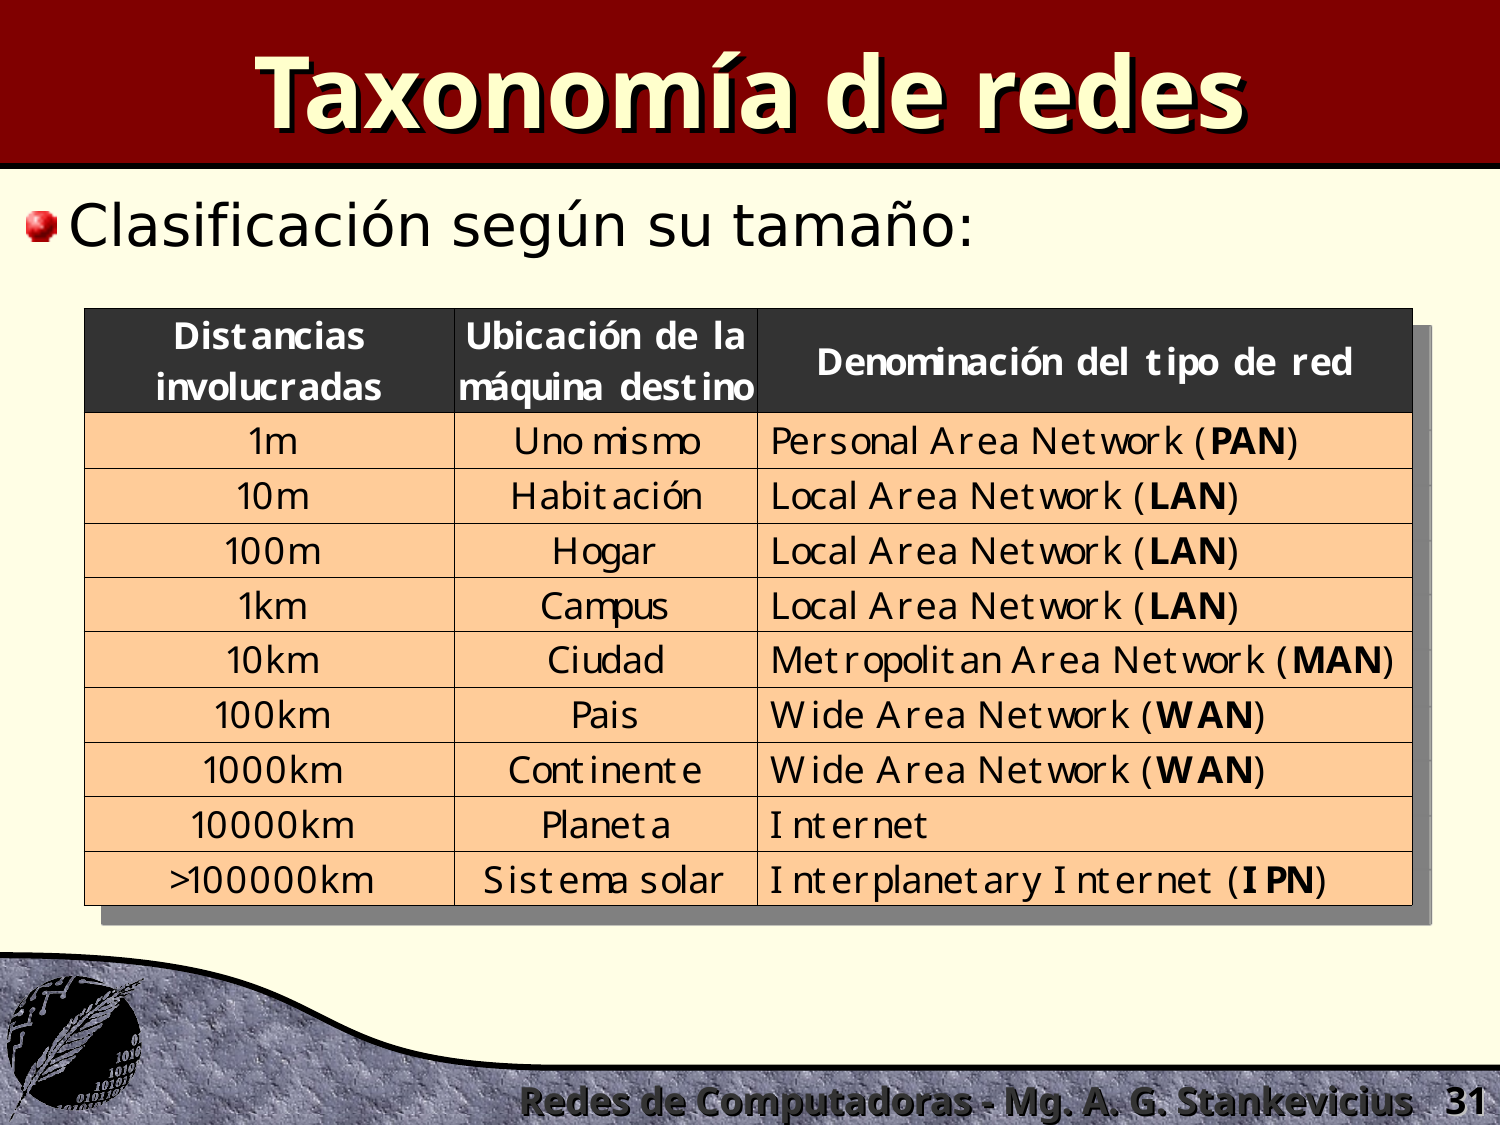

# Taxonomía de redes
Clasificación según su tamaño:
31